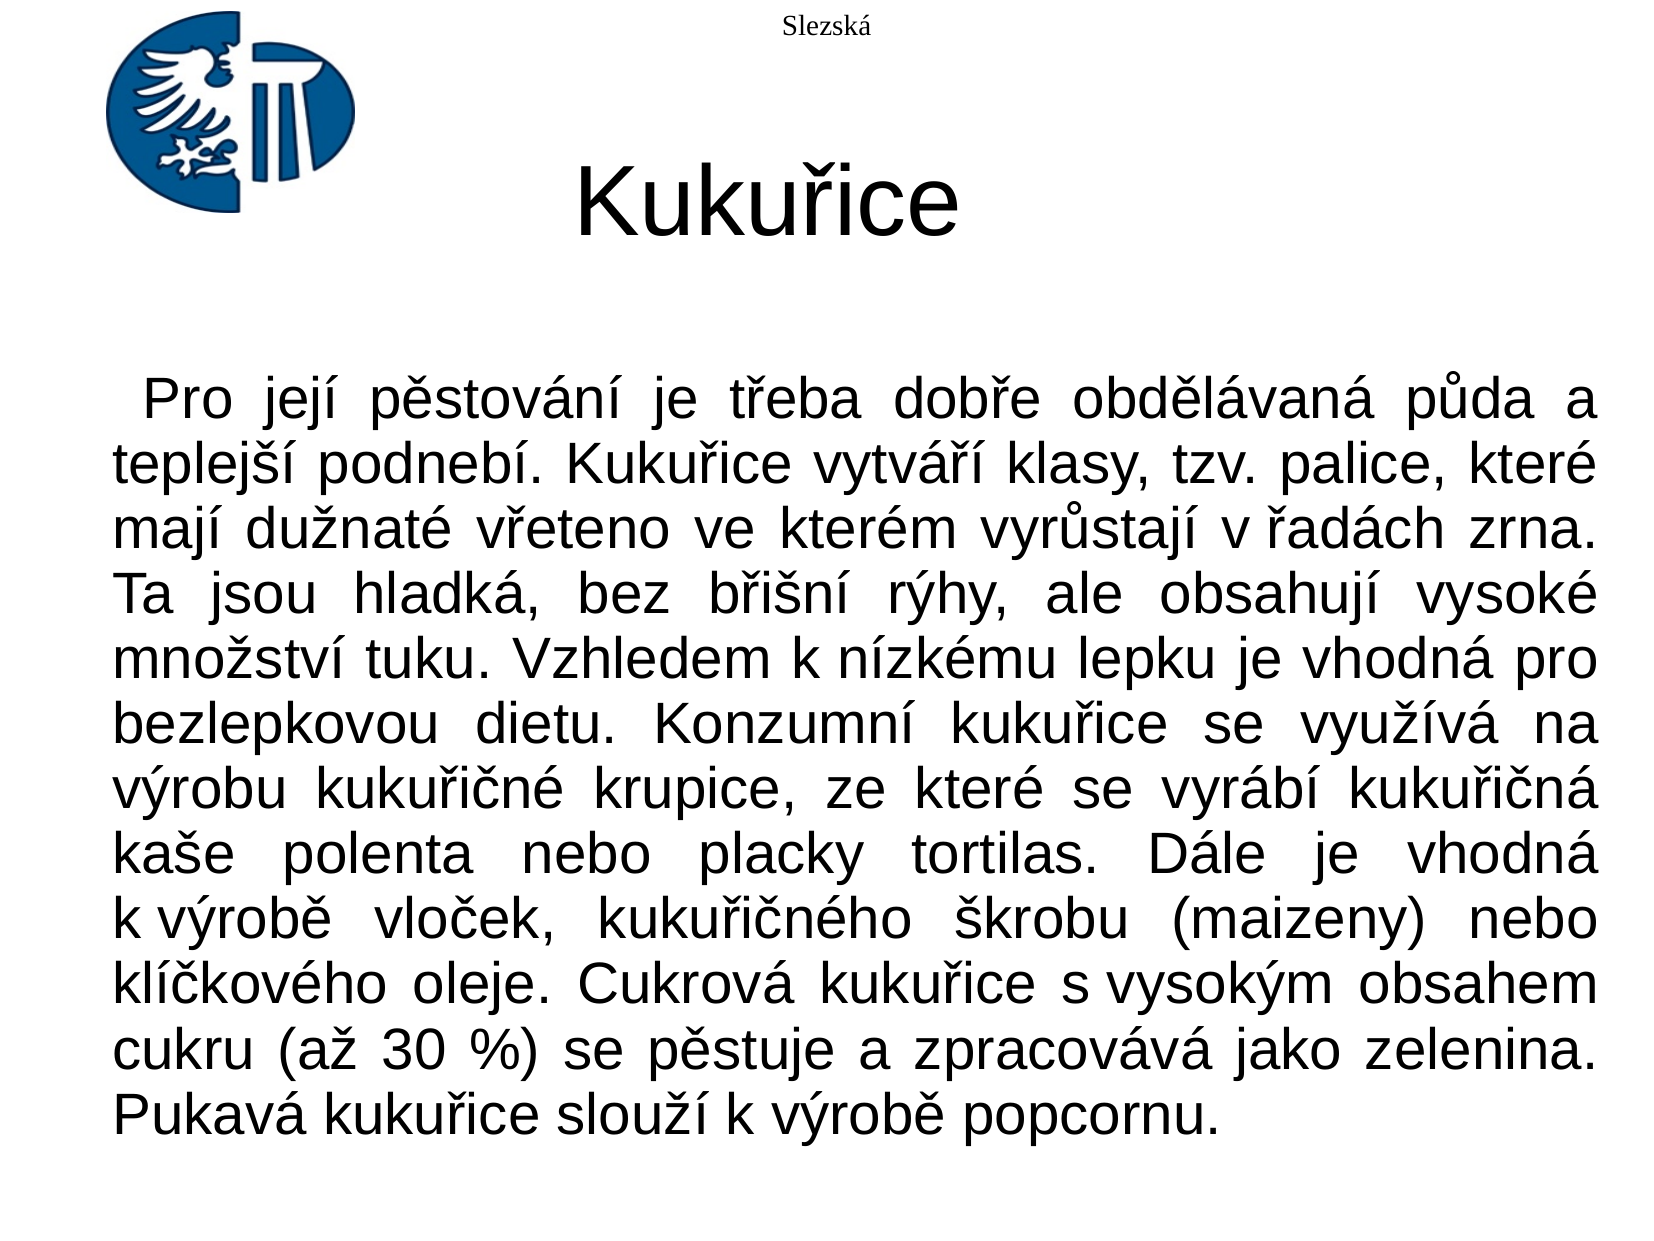

ahoj
# Kukuřice
 Pro její pěstování je třeba dobře obdělávaná půda a teplejší podnebí. Kukuřice vytváří klasy, tzv. palice, které mají dužnaté vřeteno ve kterém vyrůstají v řadách zrna. Ta jsou hladká, bez břišní rýhy, ale obsahují vysoké množství tuku. Vzhledem k nízkému lepku je vhodná pro bezlepkovou dietu. Konzumní kukuřice se využívá na výrobu kukuřičné krupice, ze které se vyrábí kukuřičná kaše polenta nebo placky tortilas. Dále je vhodná k výrobě vloček, kukuřičného škrobu (maizeny) nebo klíčkového oleje. Cukrová kukuřice s vysokým obsahem cukru (až 30 %) se pěstuje a zpracovává jako zelenina. Pukavá kukuřice slouží k výrobě popcornu.